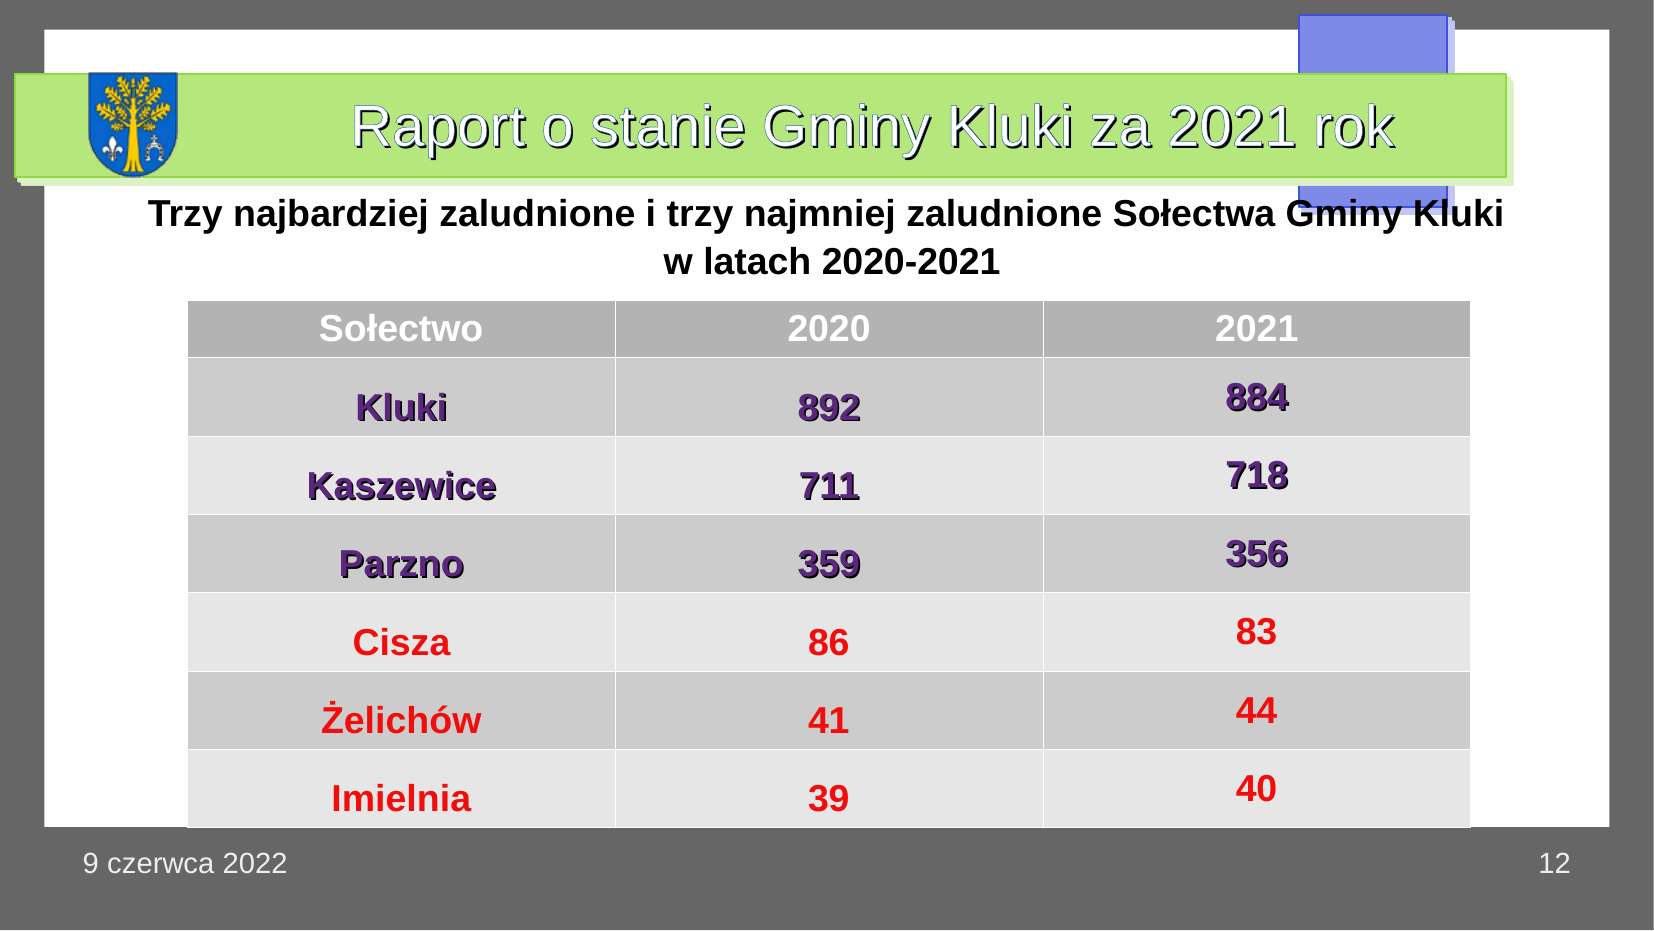

# Raport o stanie Gminy Kluki za 2021 rok
Trzy najbardziej zaludnione i trzy najmniej zaludnione Sołectwa Gminy Kluki
 w latach 2020-2021
| Sołectwo | 2020 | 2021 |
| --- | --- | --- |
| Kluki | 892 | 884 |
| Kaszewice | 711 | 718 |
| Parzno | 359 | 356 |
| Cisza | 86 | 83 |
| Żelichów | 41 | 44 |
| Imielnia | 39 | 40 |
9 czerwca 2022
12